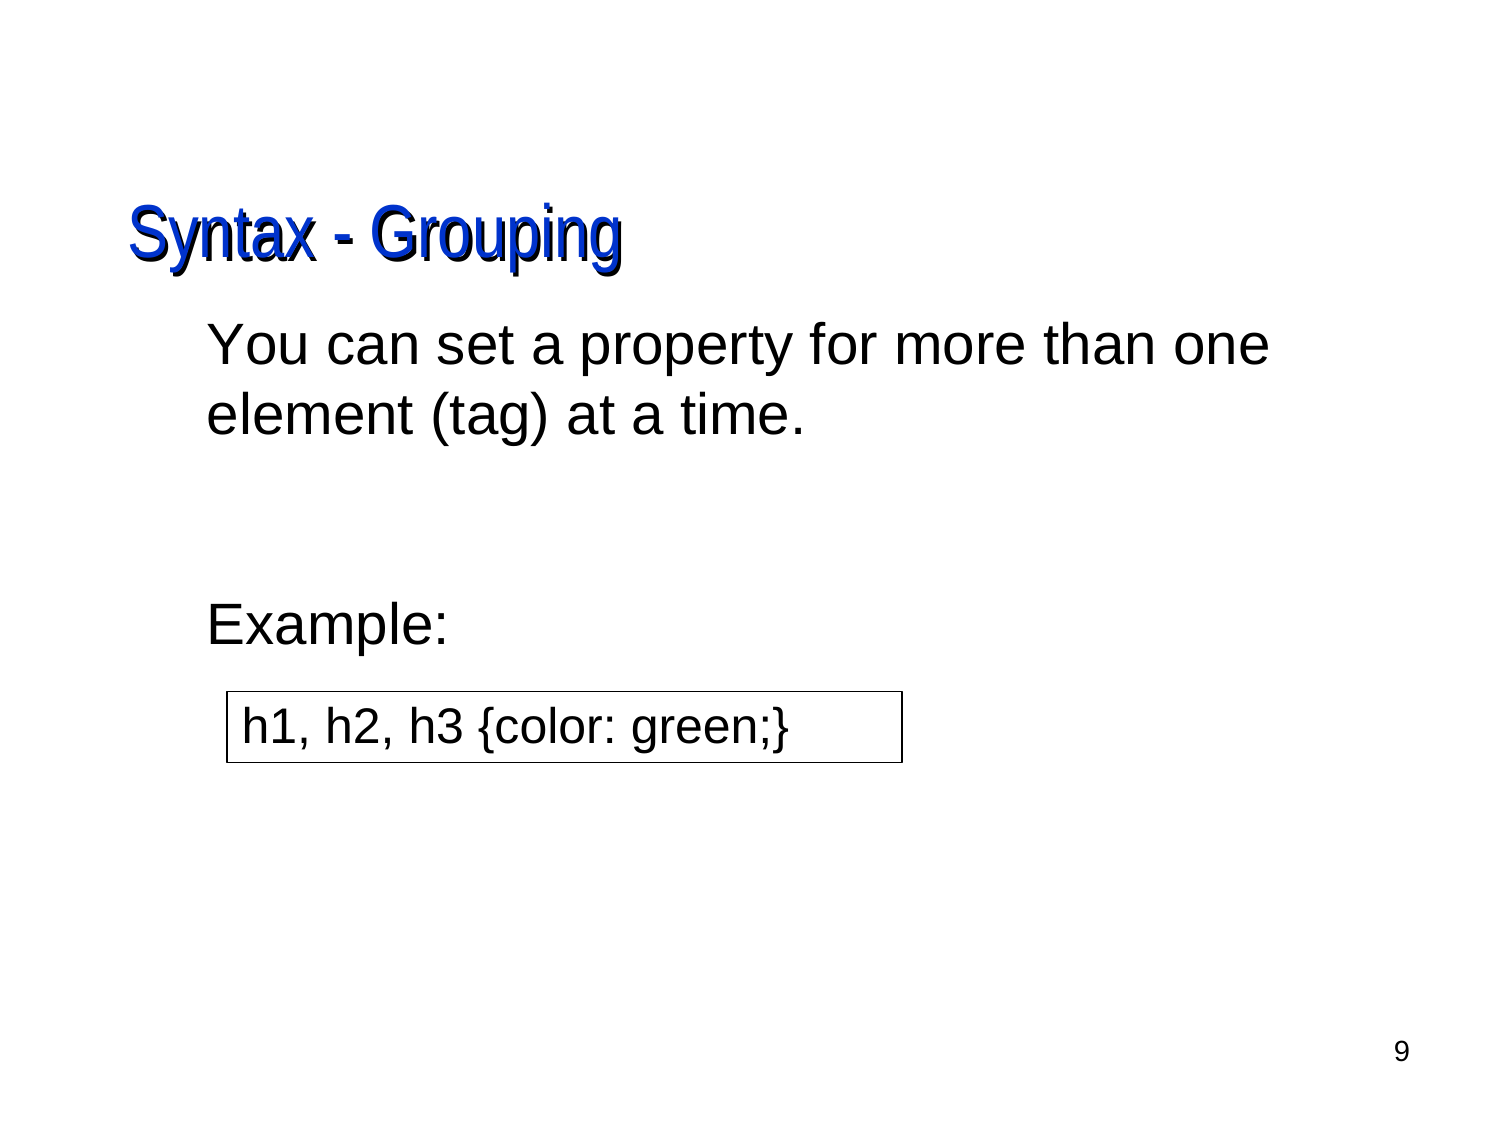

Syntax - Grouping
You can set a property for more than one element (tag) at a time.
Example:
h1, h2, h3 {color: green;}
9